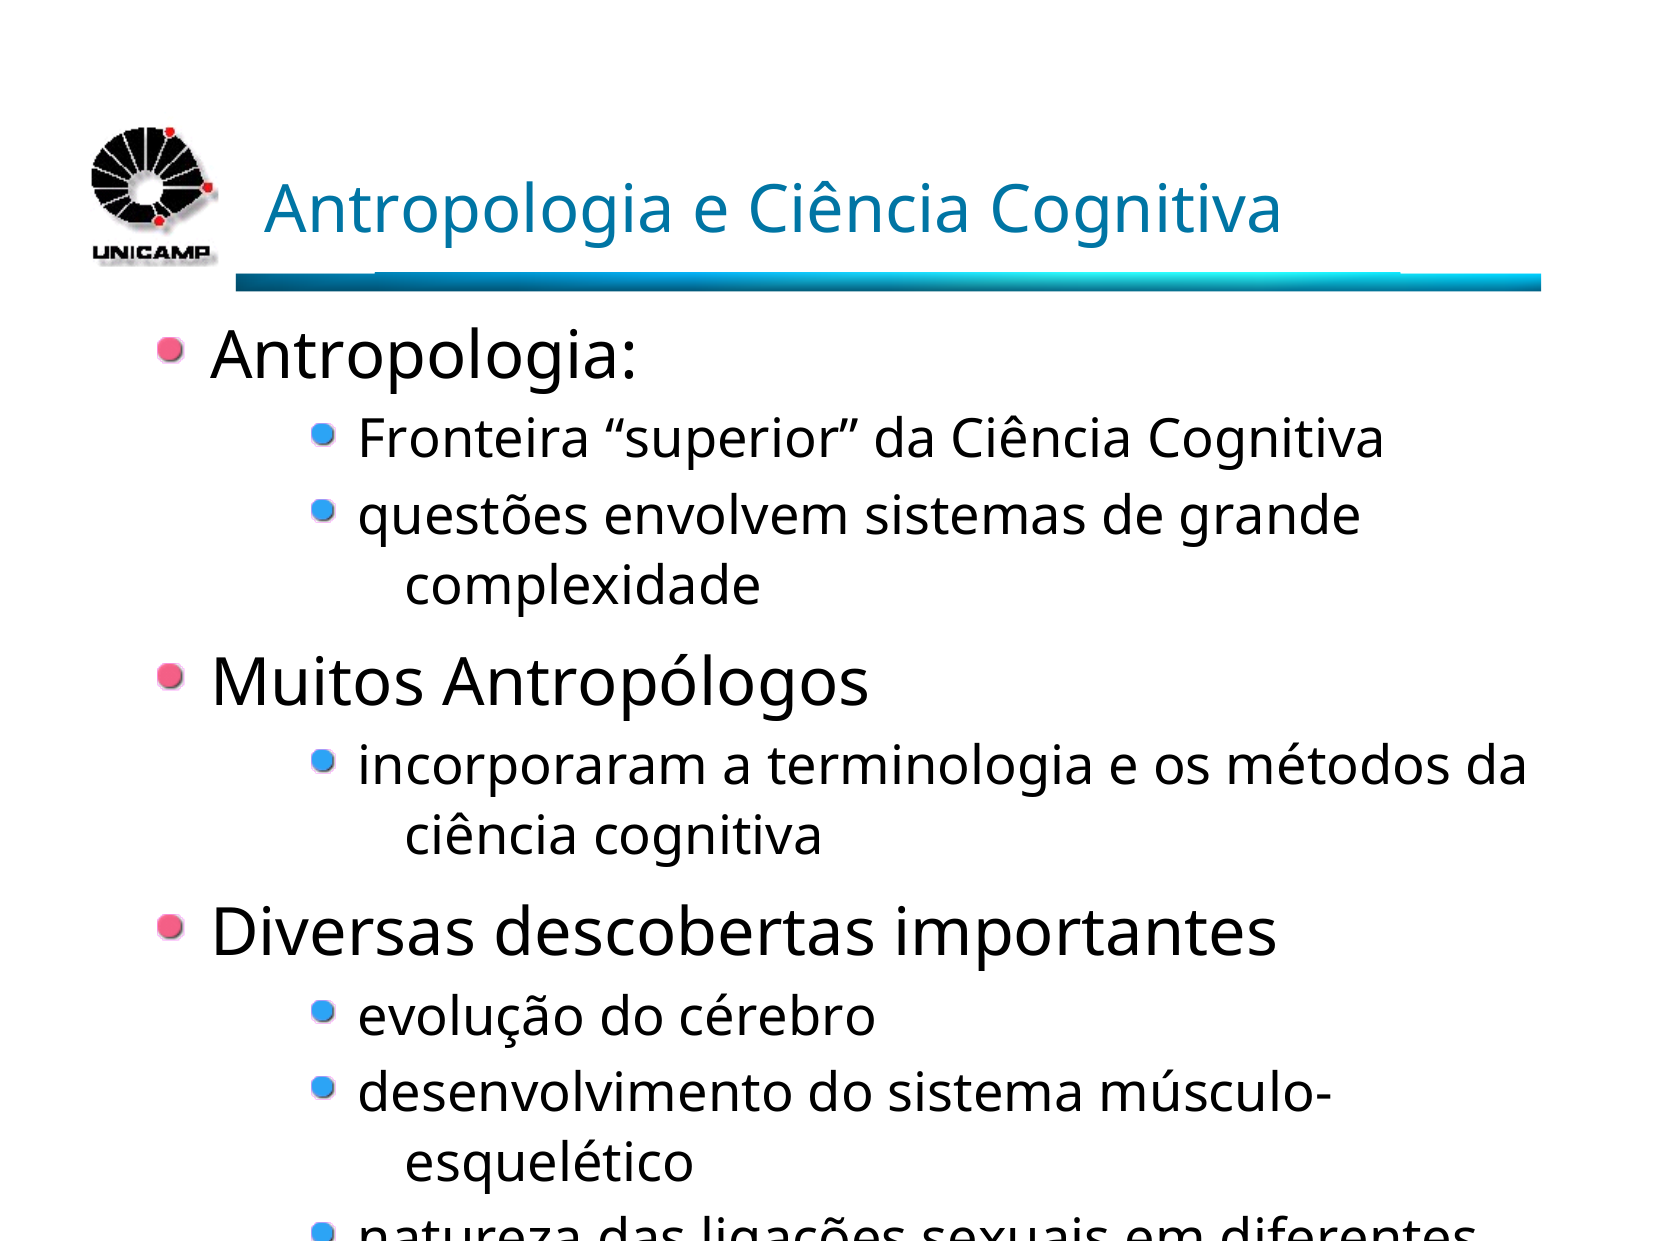

# Antropologia e Ciência Cognitiva
Antropologia:
Fronteira “superior” da Ciência Cognitiva
questões envolvem sistemas de grande complexidade
Muitos Antropólogos
incorporaram a terminologia e os métodos da ciência cognitiva
Diversas descobertas importantes
evolução do cérebro
desenvolvimento do sistema músculo-esquelético
natureza das ligações sexuais em diferentes idades